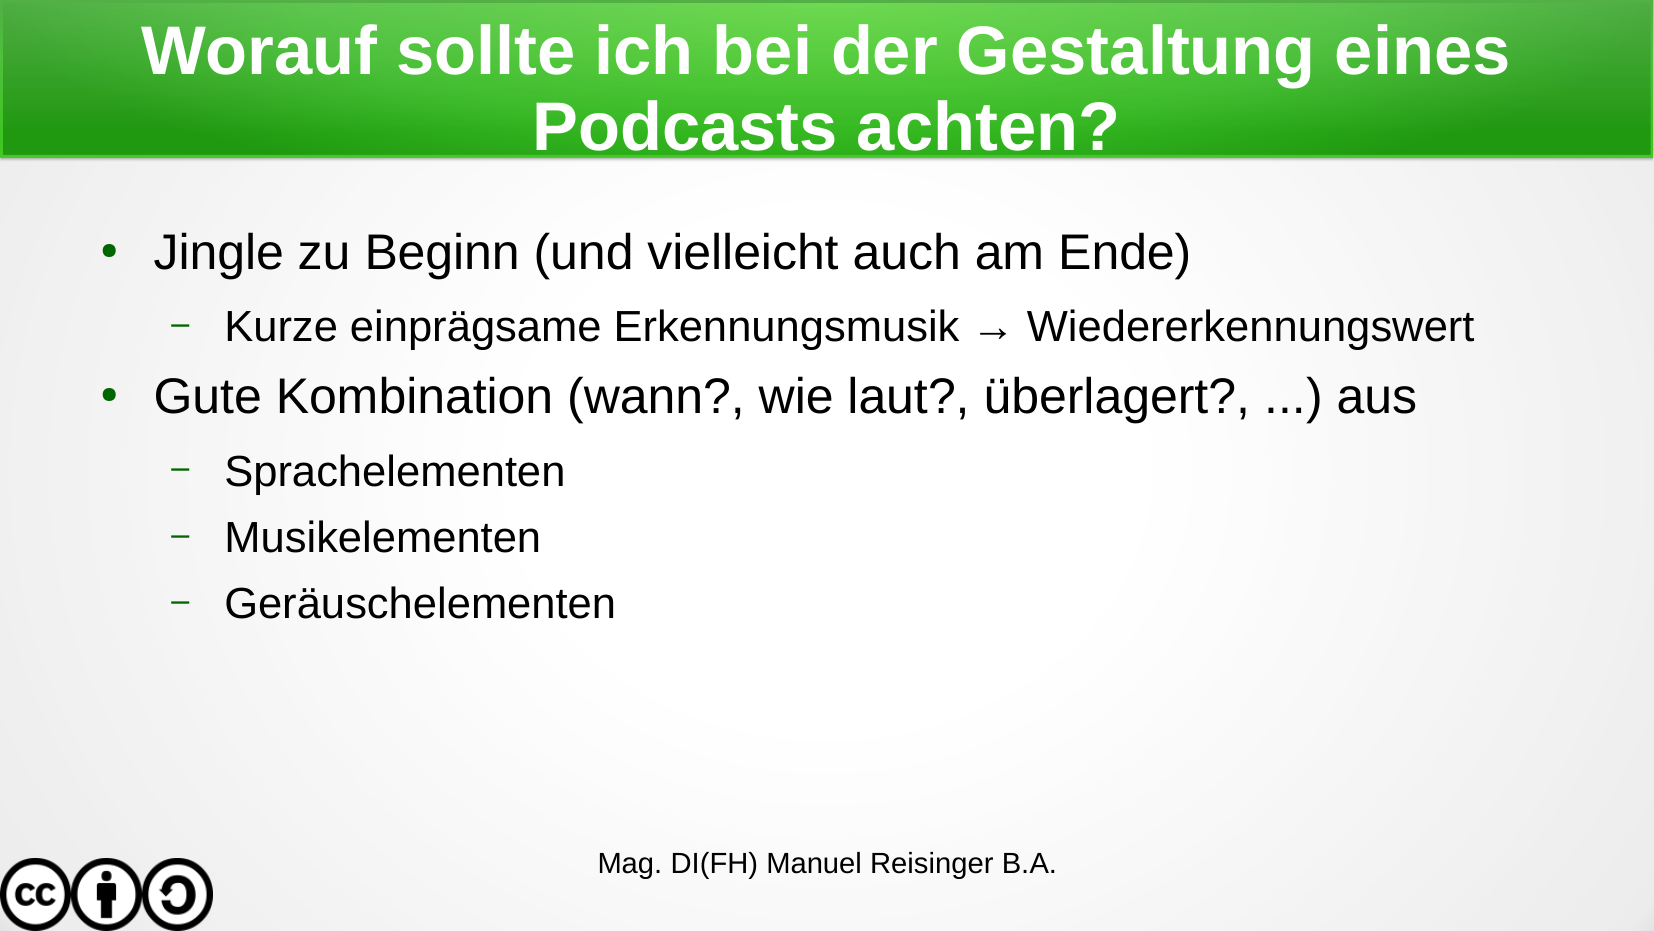

# Worauf sollte ich bei der Gestaltung eines Podcasts achten?
Jingle zu Beginn (und vielleicht auch am Ende)
Kurze einprägsame Erkennungsmusik → Wiedererkennungswert
Gute Kombination (wann?, wie laut?, überlagert?, ...) aus
Sprachelementen
Musikelementen
Geräuschelementen